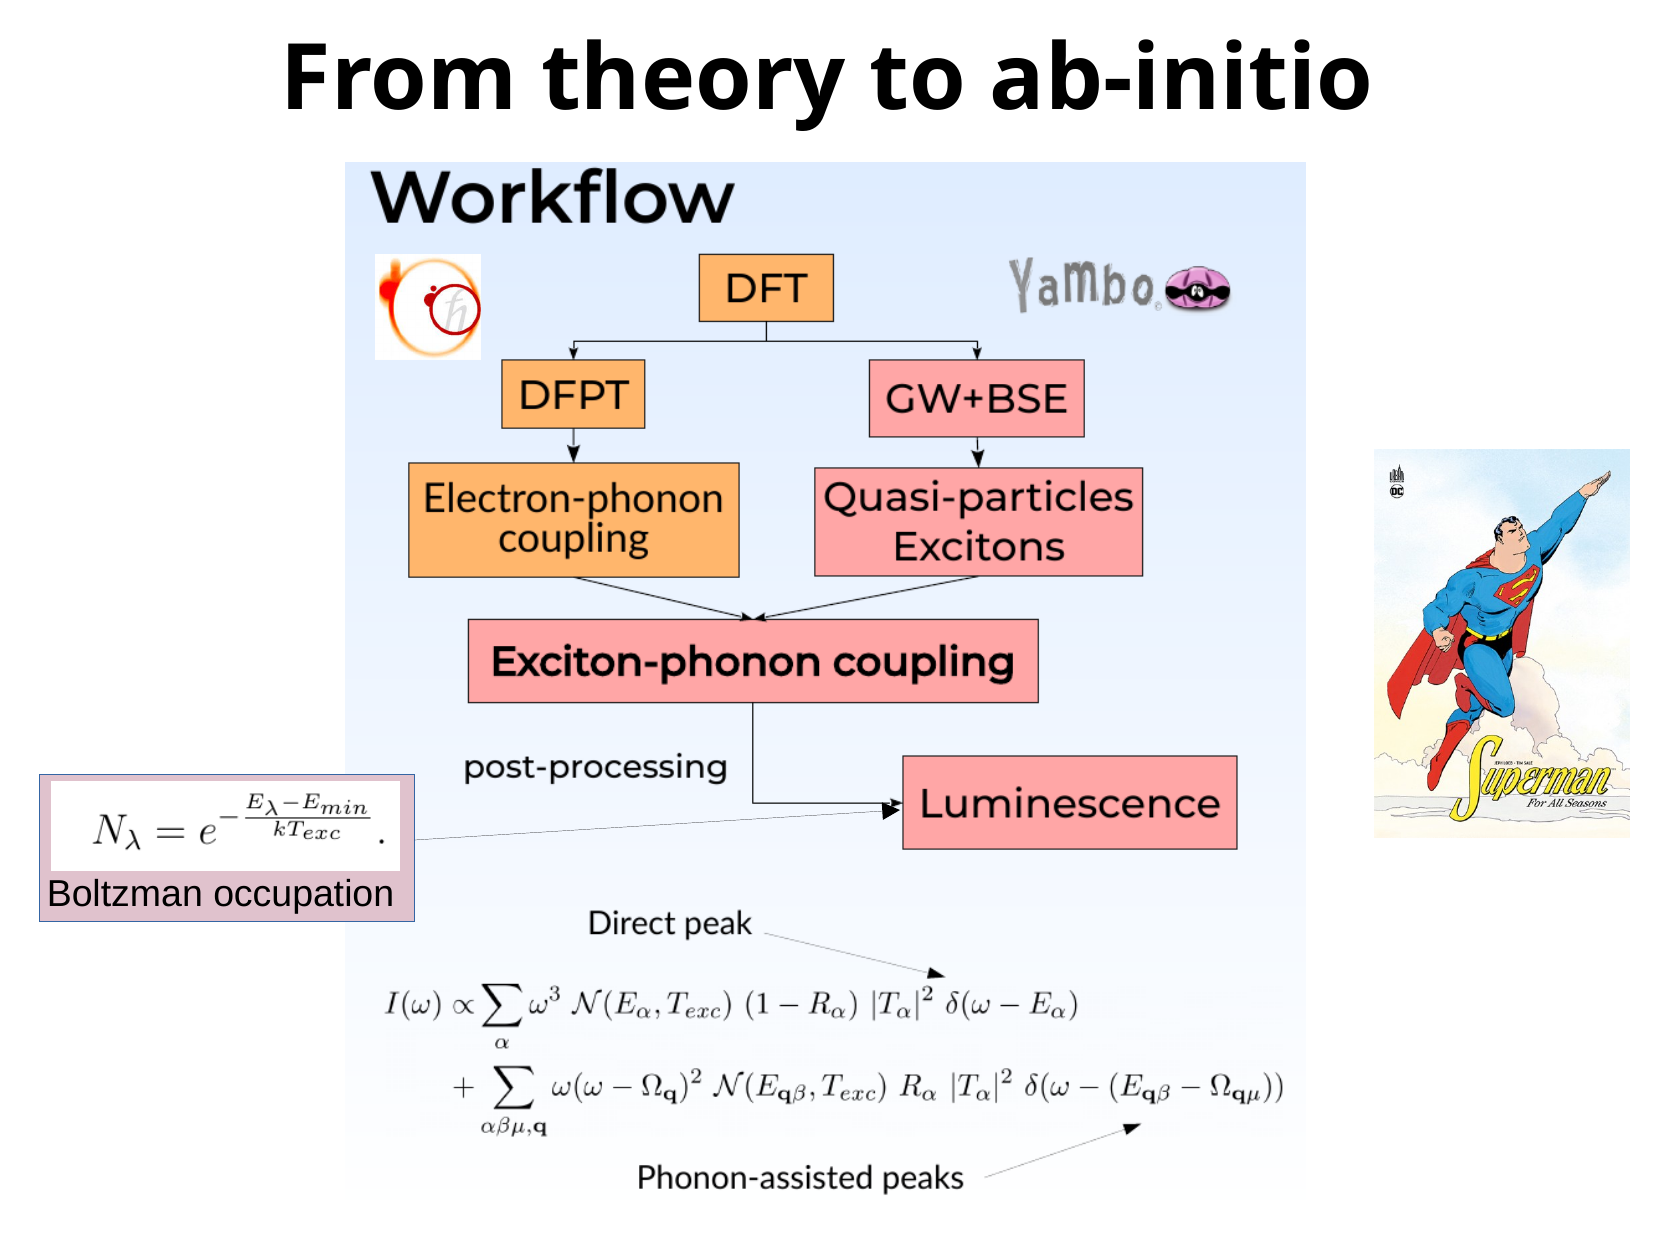

# From theory to ab-initio
Boltzman occupation